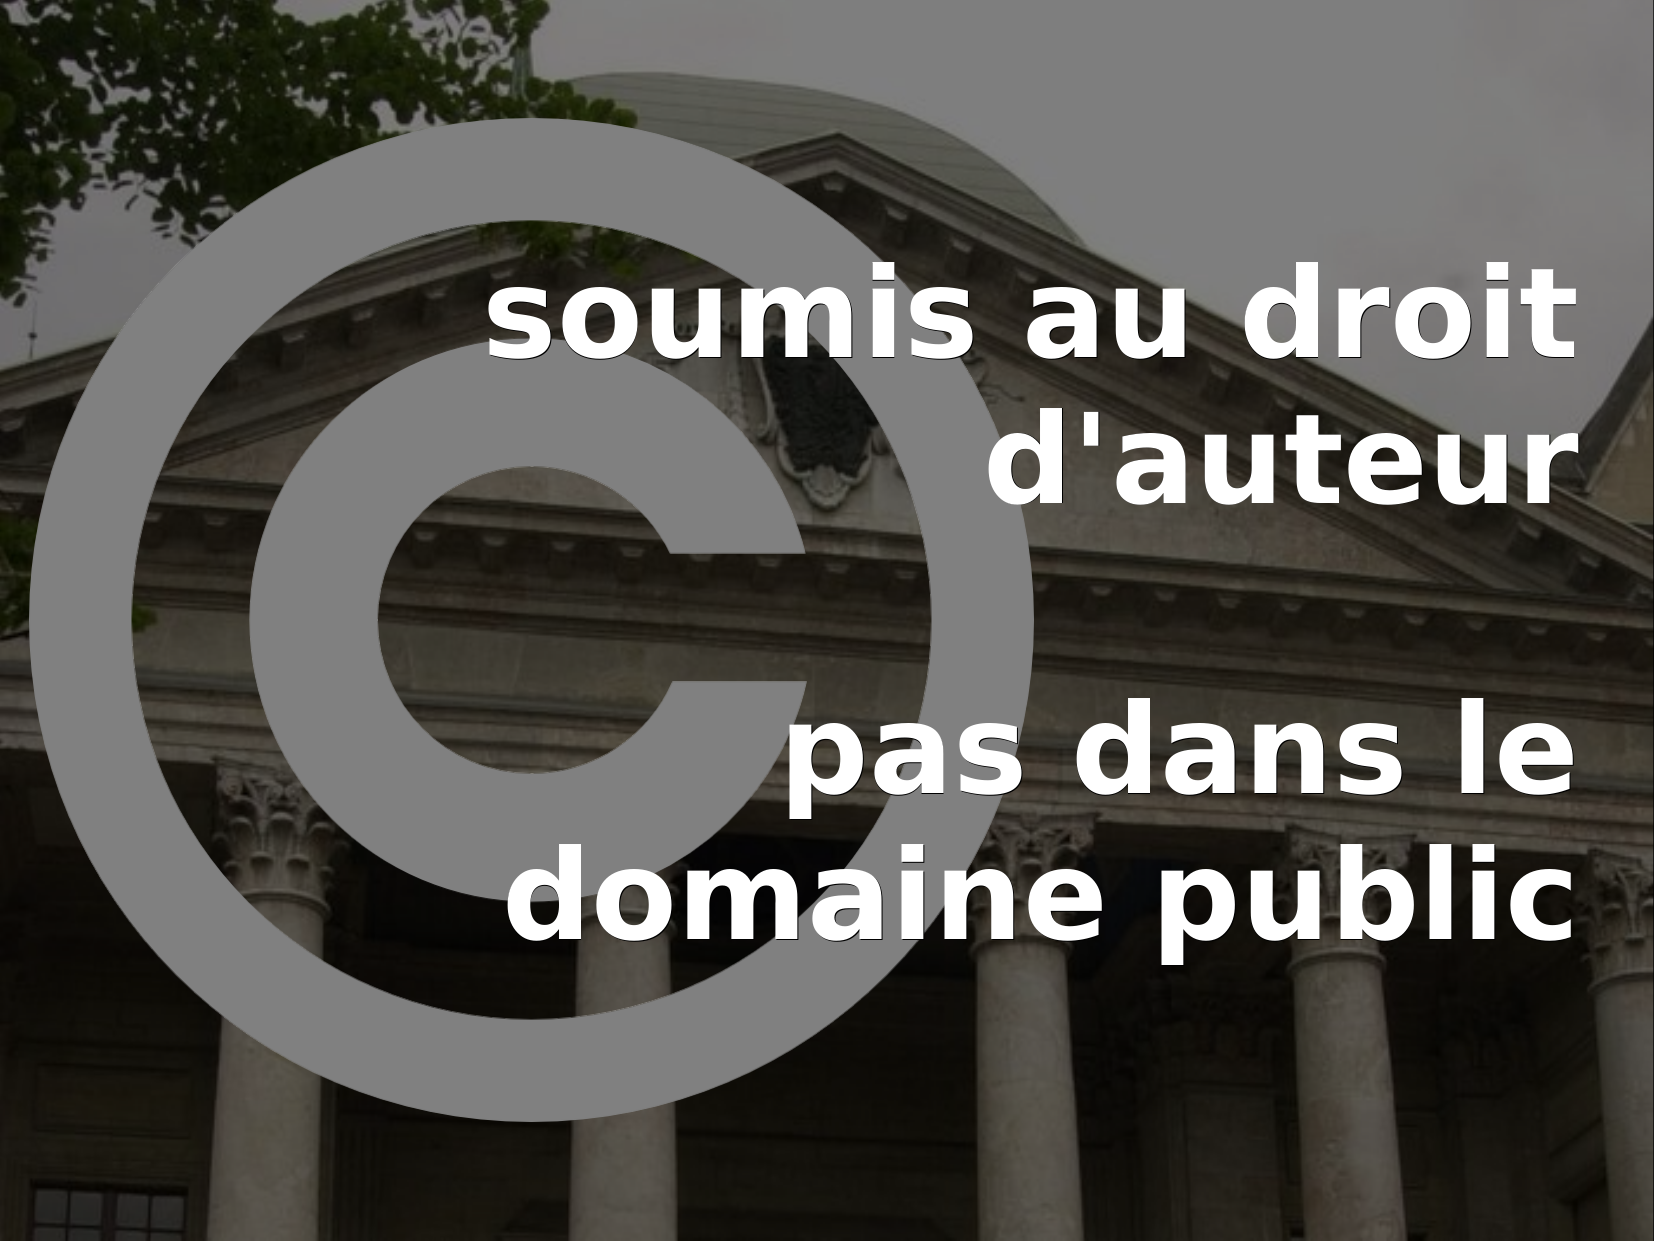

soumis au droit d'auteur
pas dans le
domaine public